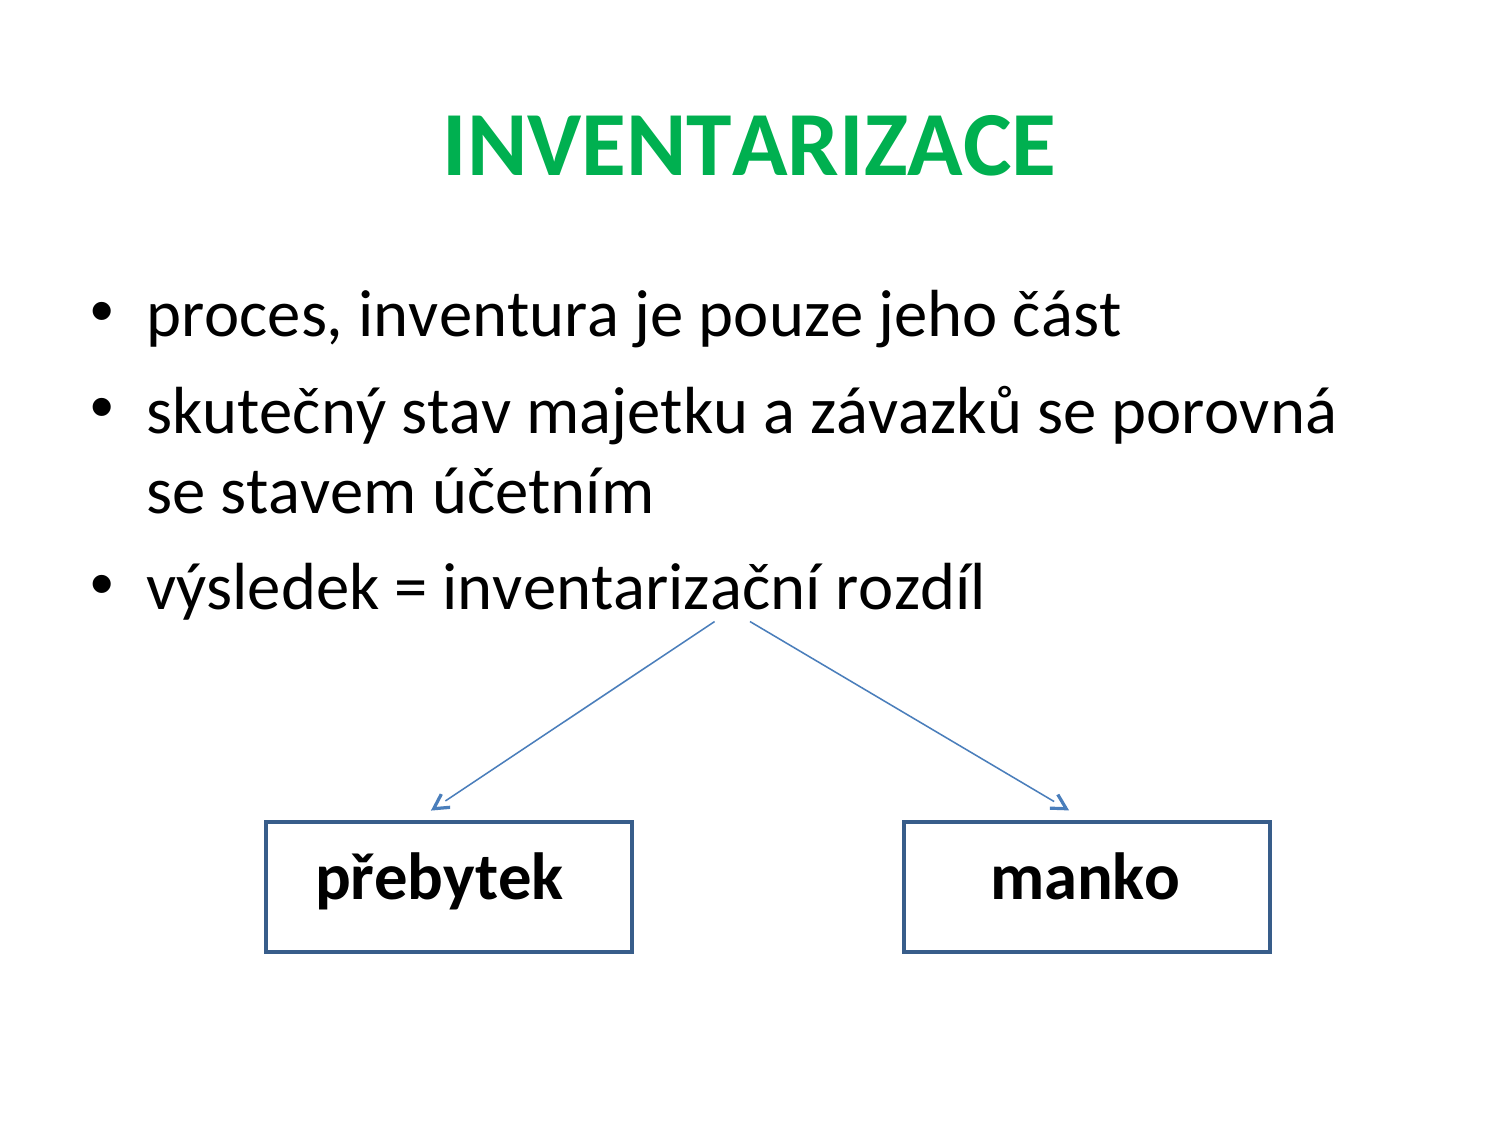

# INVENTARIZACE
proces, inventura je pouze jeho část
skutečný stav majetku a závazků se porovná se stavem účetním
výsledek = inventarizační rozdíl
přebytek			manko